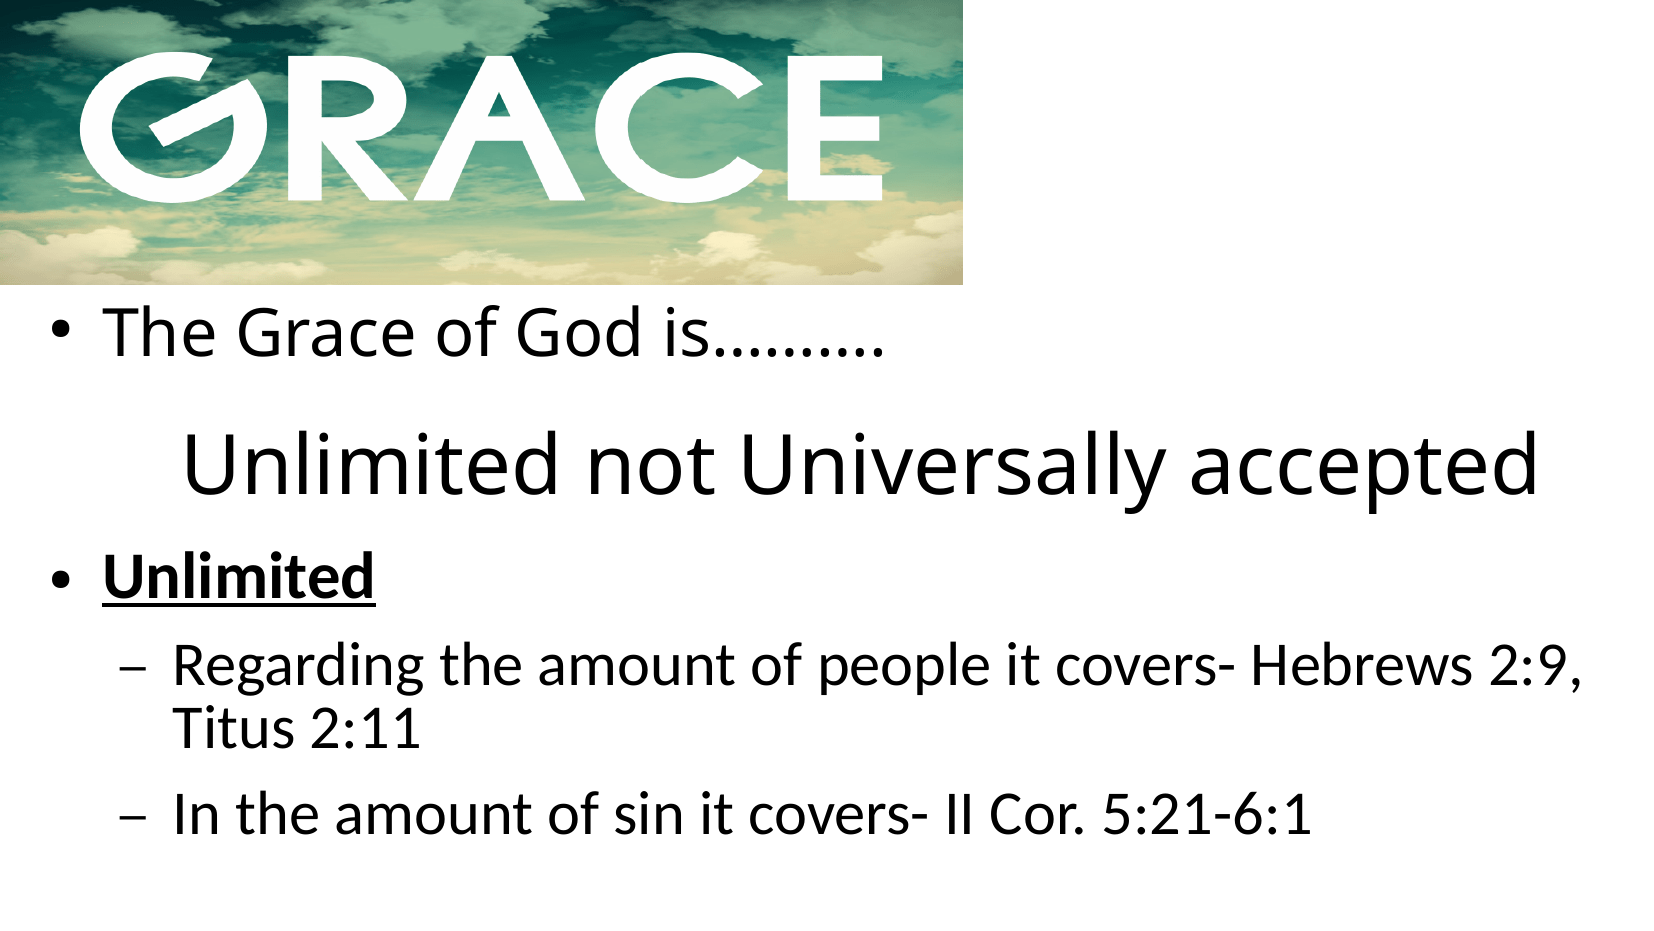

# The Grace of God is……….
Unlimited not Universally accepted
Unlimited
Regarding the amount of people it covers- Hebrews 2:9, Titus 2:11
In the amount of sin it covers- II Cor. 5:21-6:1